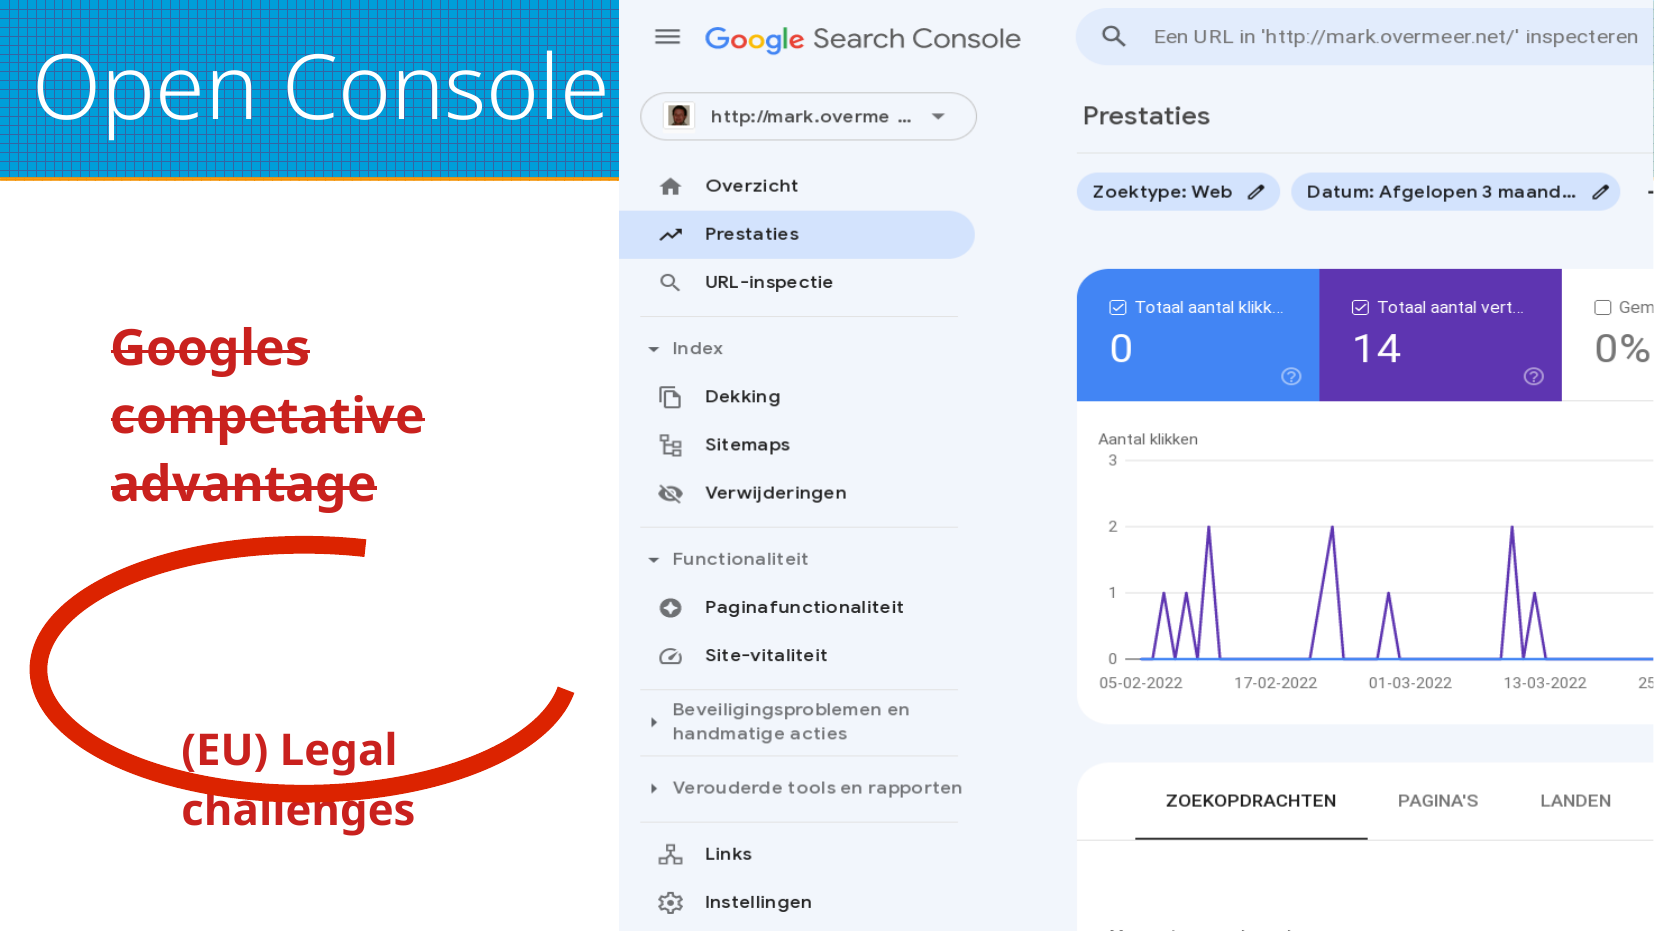

# Open Console
Googles competative advantage
(EU) Legal
challenges